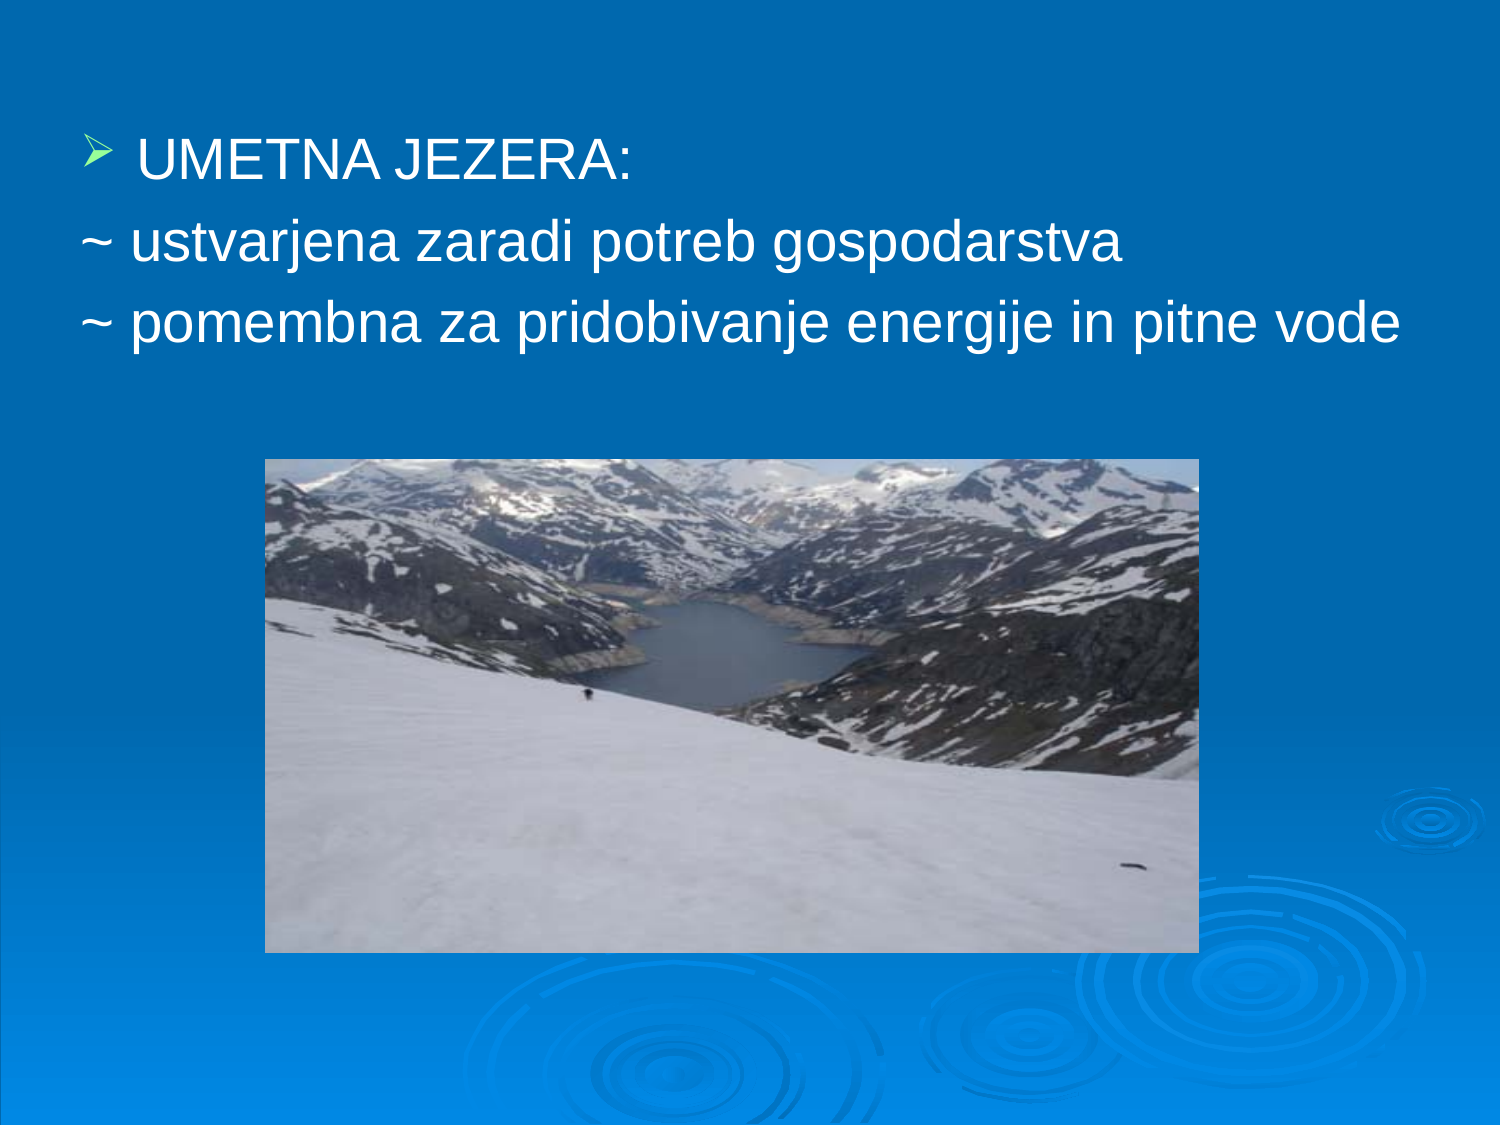

# UMETNA JEZERA:
~ ustvarjena zaradi potreb gospodarstva
~ pomembna za pridobivanje energije in pitne vode